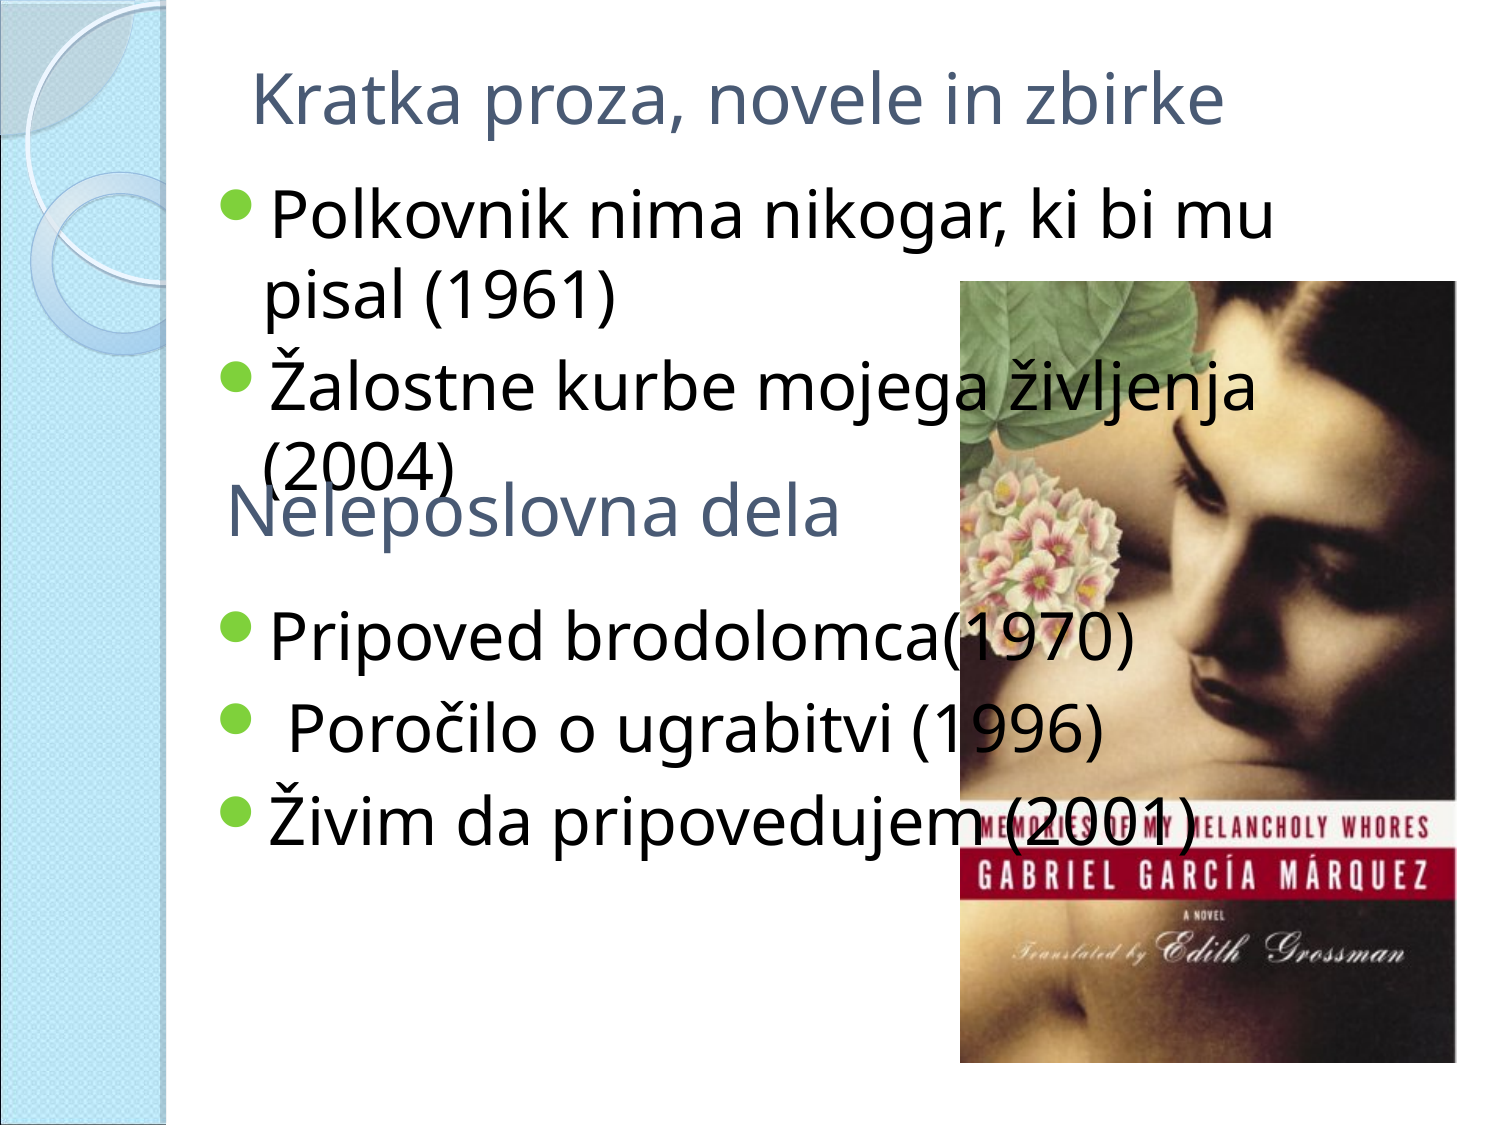

# Kratka proza, novele in zbirke
Polkovnik nima nikogar, ki bi mu pisal (1961)
Žalostne kurbe mojega življenja (2004)
Neleposlovna dela
Pripoved brodolomca(1970)
 Poročilo o ugrabitvi (1996)
Živim da pripovedujem (2001)